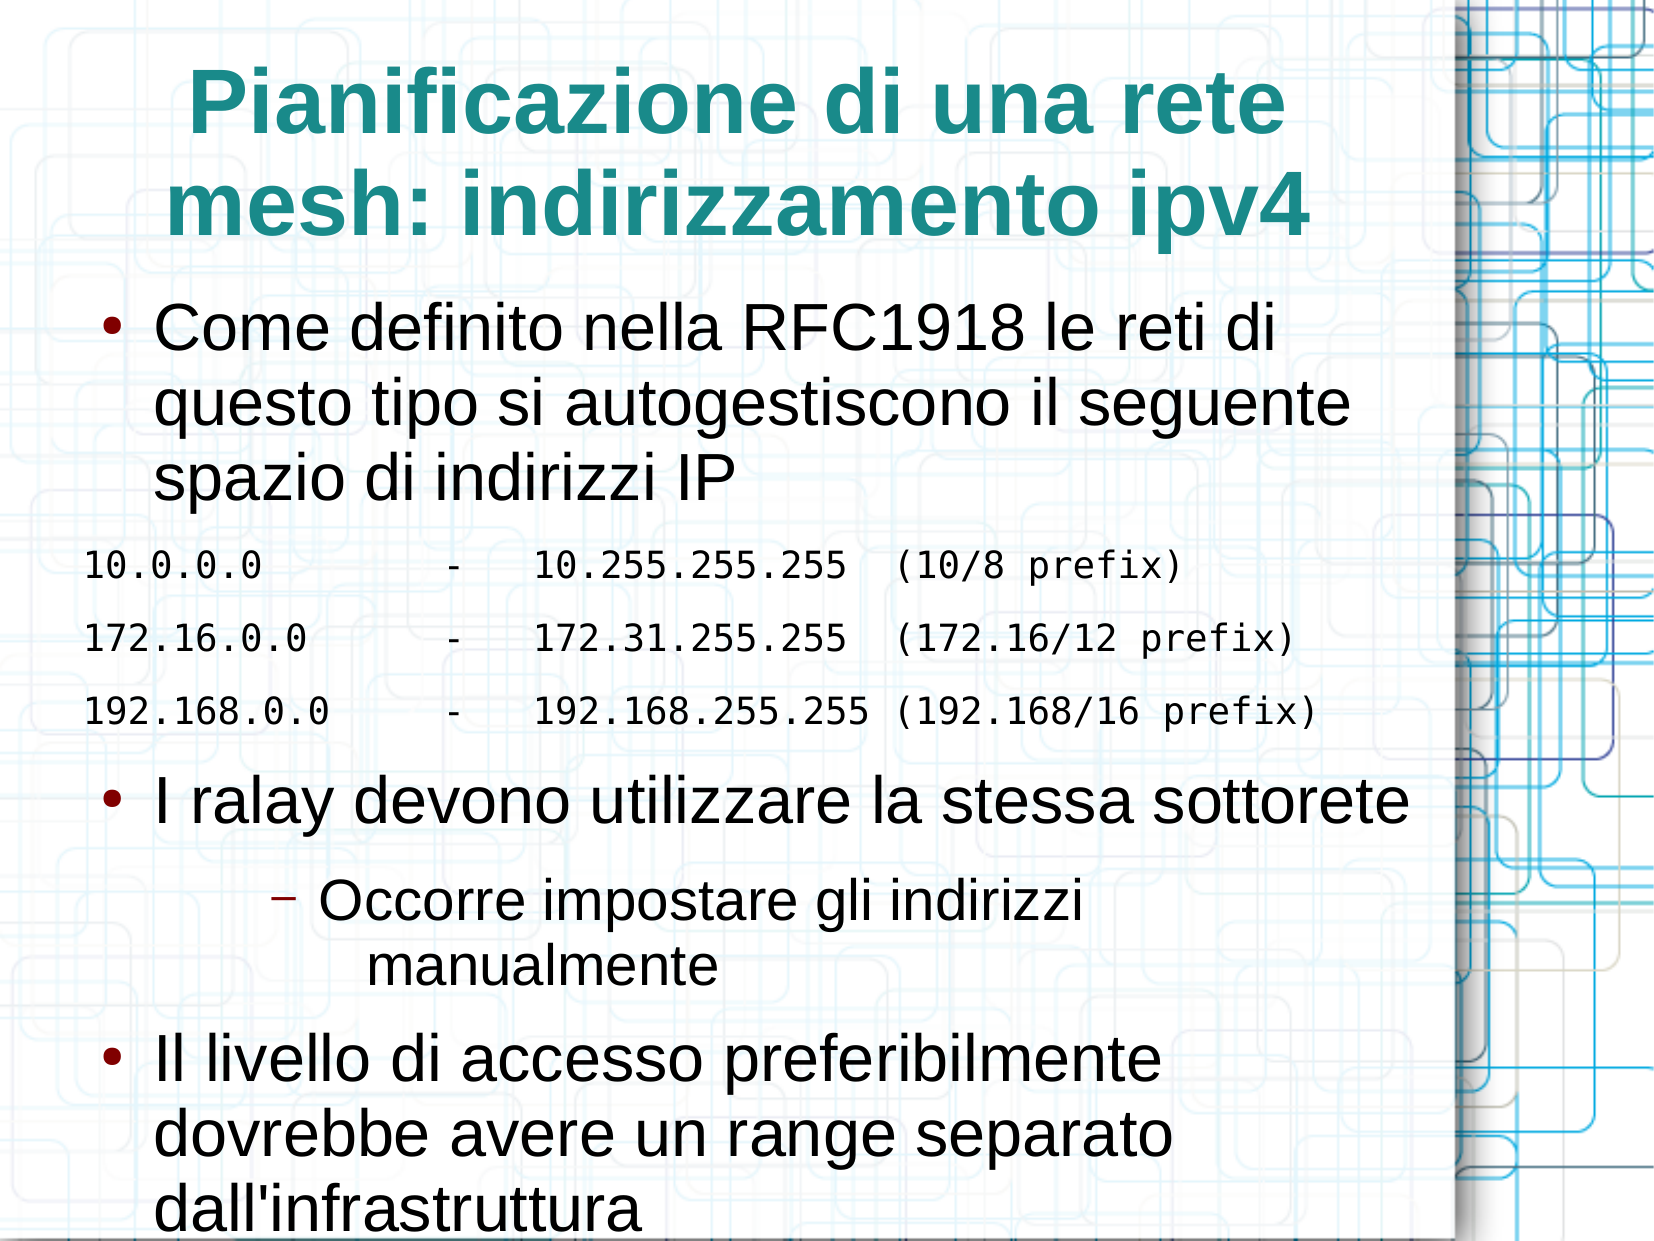

# Pianificazione di una rete mesh: indirizzamento ipv4
Come definito nella RFC1918 le reti di questo tipo si autogestiscono il seguente spazio di indirizzi IP
10.0.0.0 - 10.255.255.255 (10/8 prefix)
172.16.0.0 - 172.31.255.255 (172.16/12 prefix)
192.168.0.0 - 192.168.255.255 (192.168/16 prefix)
I ralay devono utilizzare la stessa sottorete
Occorre impostare gli indirizzi manualmente
Il livello di accesso preferibilmente dovrebbe avere un range separato dall'infrastruttura